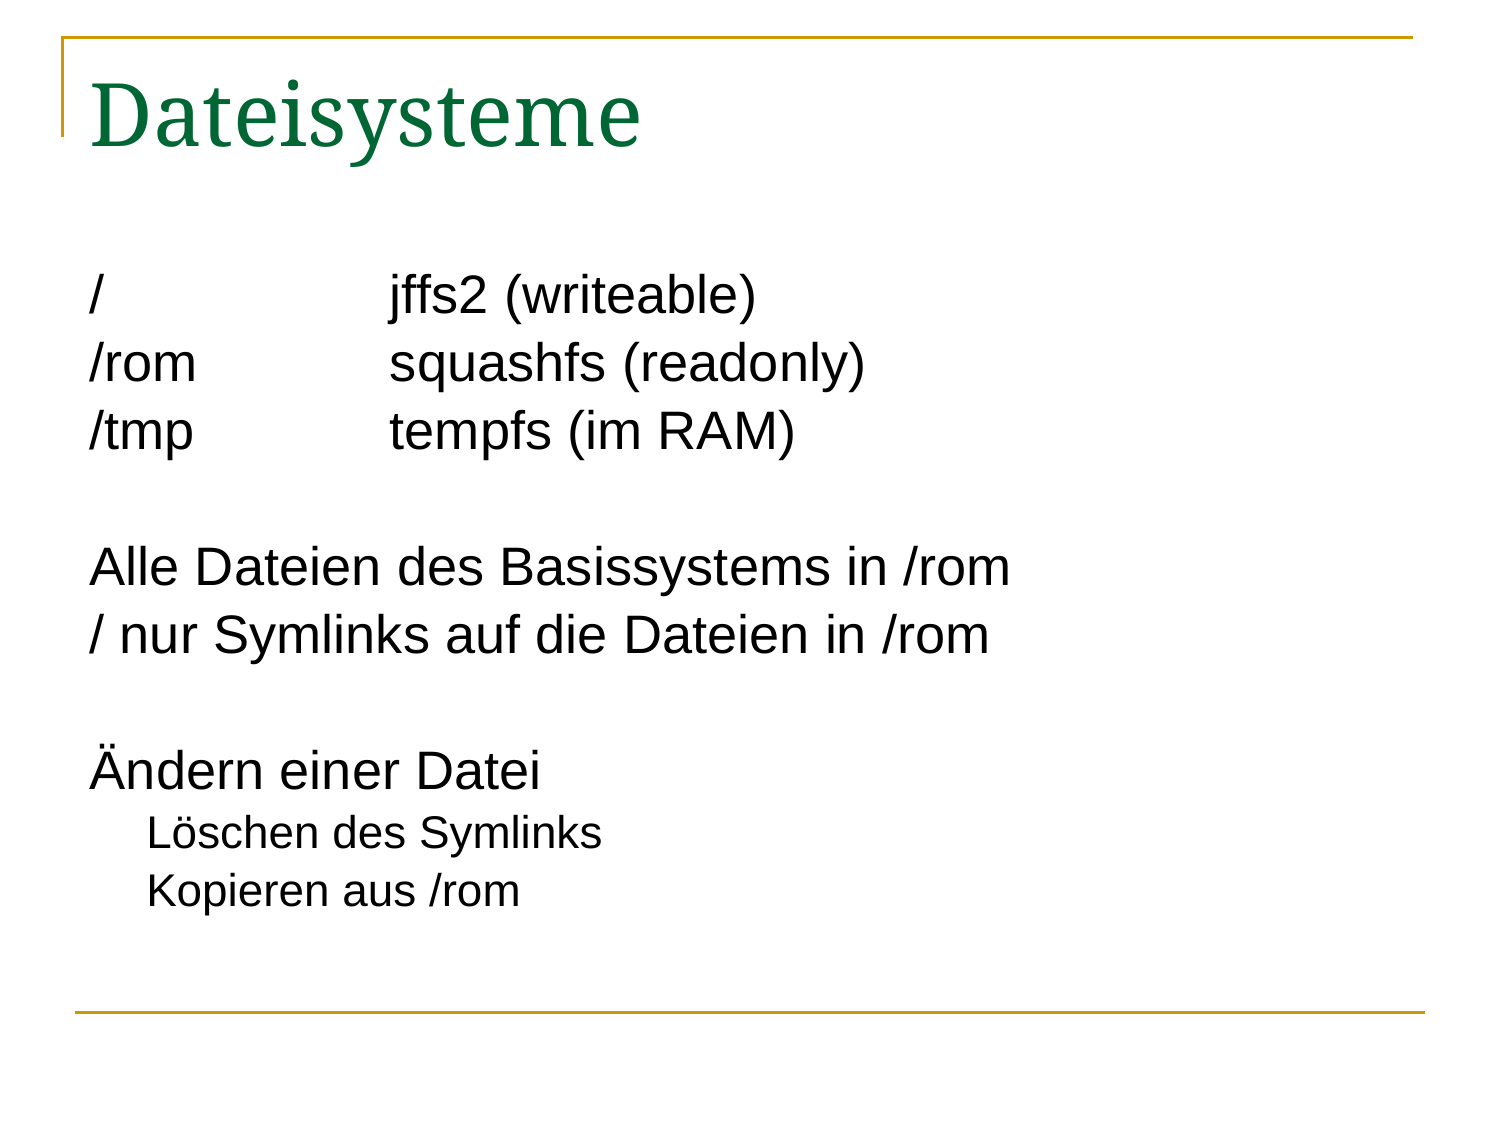

# Dateisysteme
/			jffs2 (writeable)
/rom		squashfs (readonly)
/tmp		tempfs (im RAM)
Alle Dateien des Basissystems in /rom
/ nur Symlinks auf die Dateien in /rom
Ändern einer Datei
Löschen des Symlinks
Kopieren aus /rom